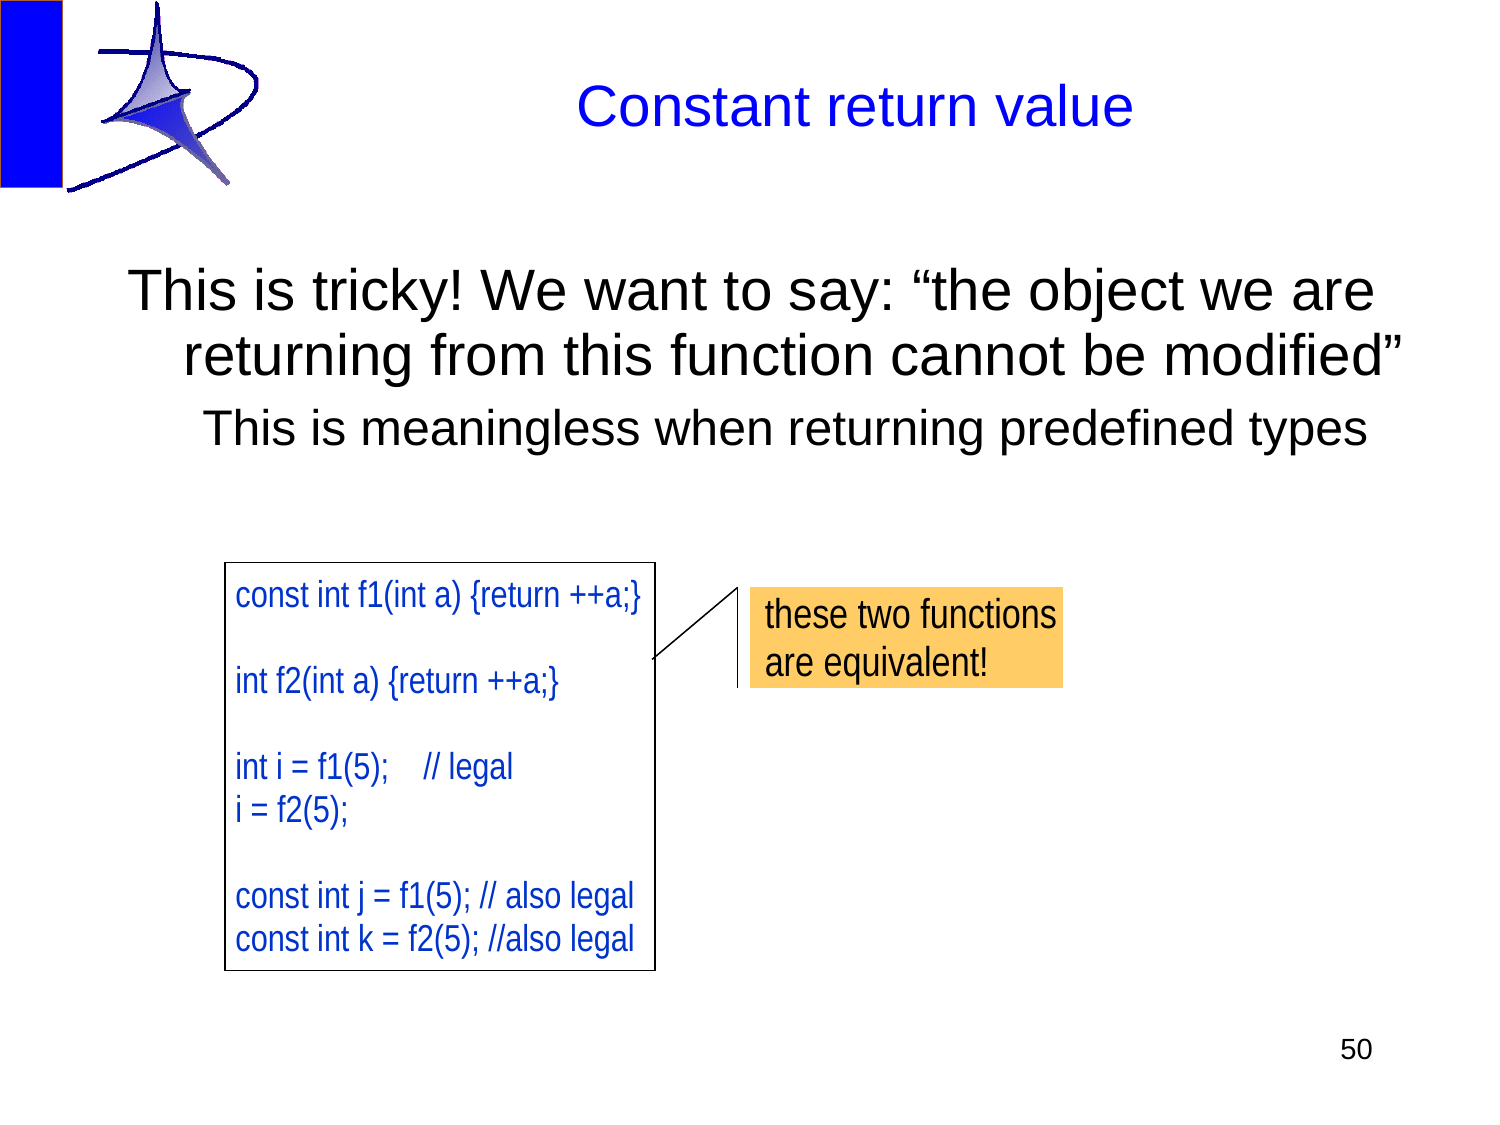

# Constant return value
This is tricky! We want to say: “the object we are returning from this function cannot be modified”
This is meaningless when returning predefined types
const int f1(int a) {return ++a;}
int f2(int a) {return ++a;}
int i = f1(5); // legal
i = f2(5);
const int j = f1(5); // also legal
const int k = f2(5); //also legal
these two functions
are equivalent!
50